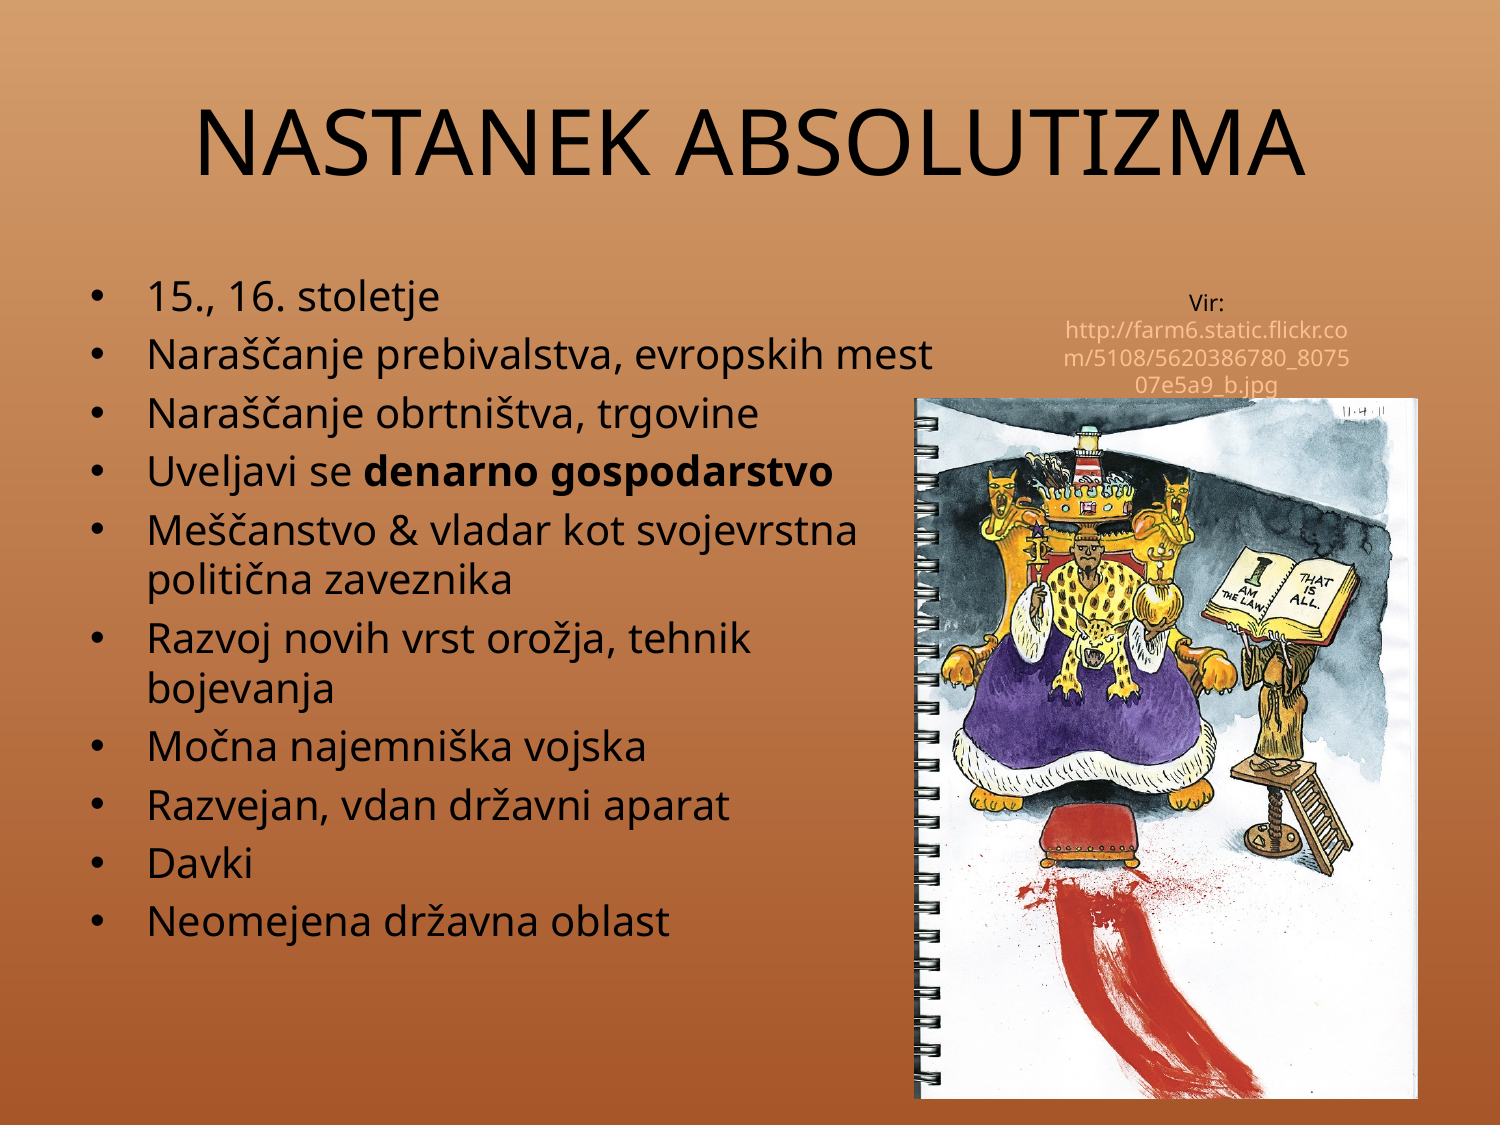

# NASTANEK ABSOLUTIZMA
15., 16. stoletje
Naraščanje prebivalstva, evropskih mest
Naraščanje obrtništva, trgovine
Uveljavi se denarno gospodarstvo
Meščanstvo & vladar kot svojevrstna
politična zaveznika
Razvoj novih vrst orožja, tehnik
bojevanja
Močna najemniška vojska
Razvejan, vdan državni aparat
Davki
Neomejena državna oblast
Vir: http://farm6.static.flickr.com/5108/5620386780_807507e5a9_b.jpg